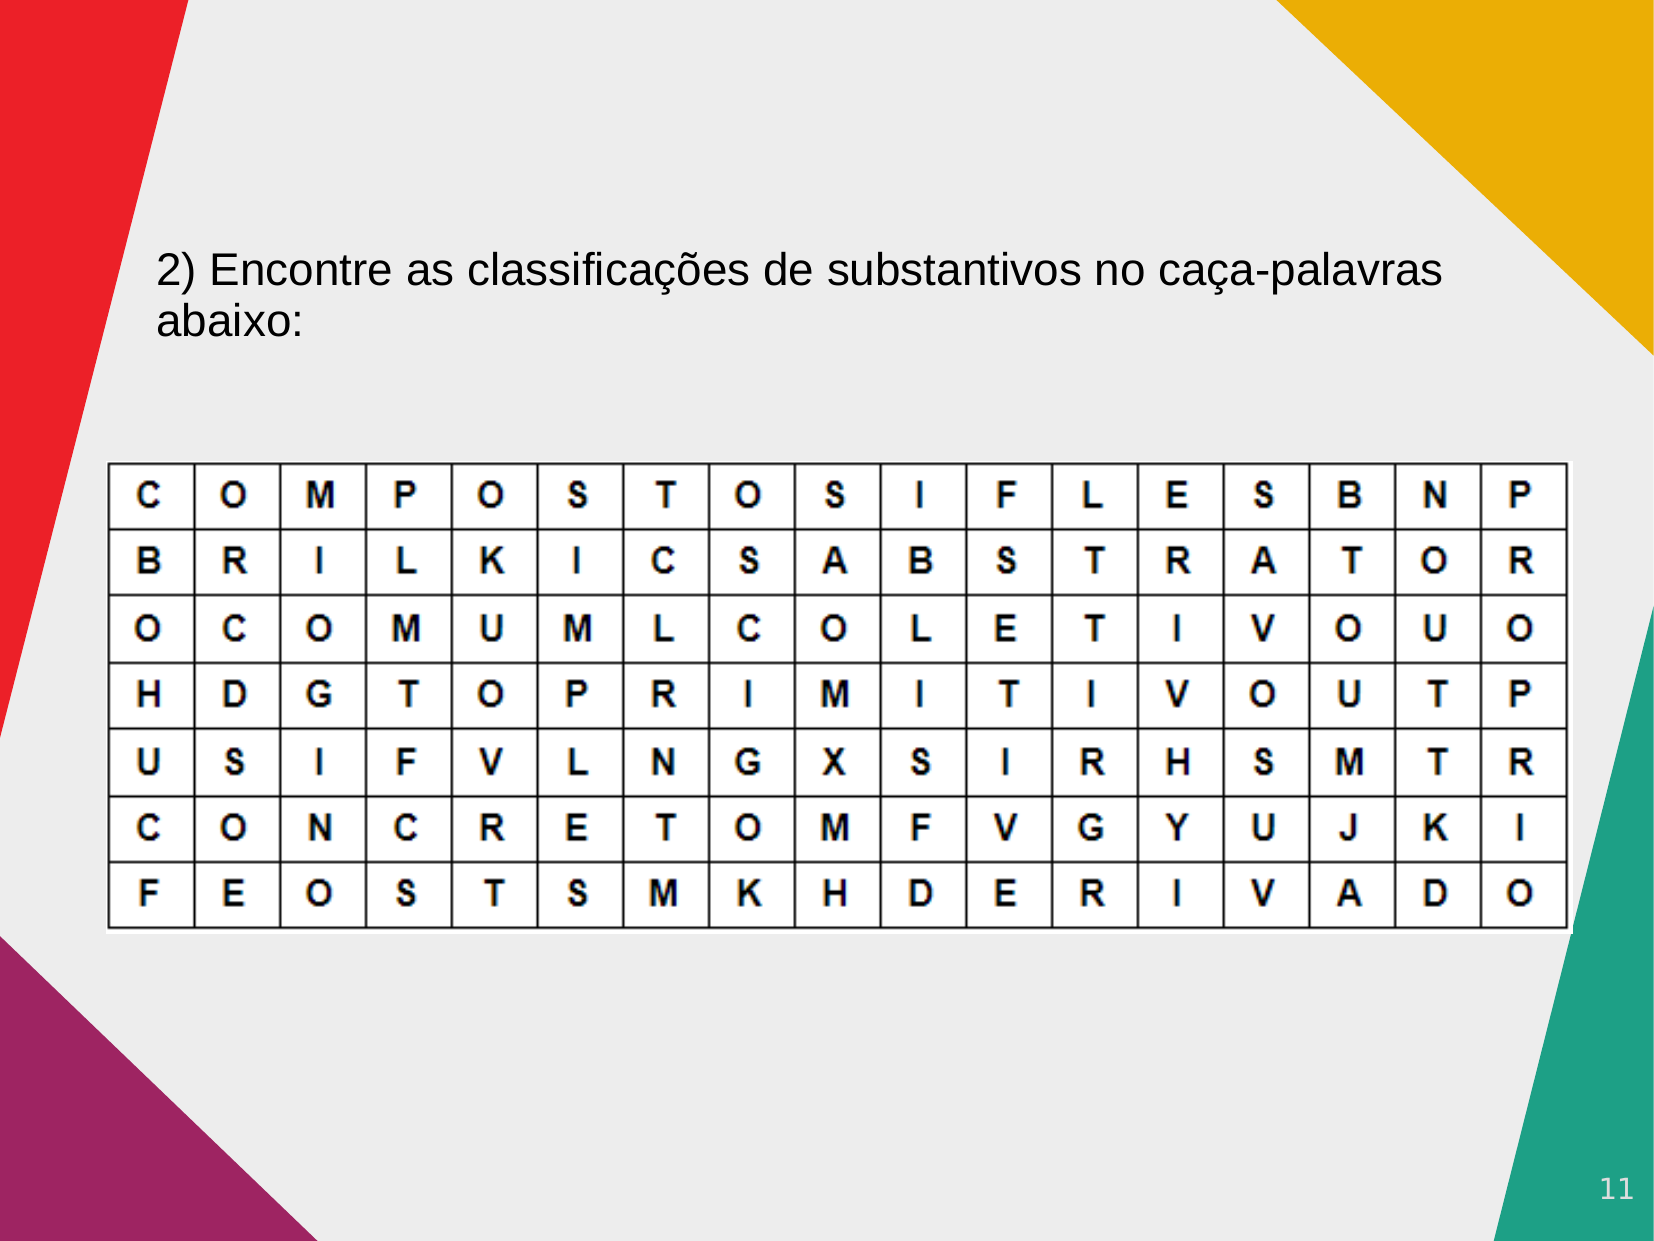

2) Encontre as classificações de substantivos no caça-palavras abaixo:
11